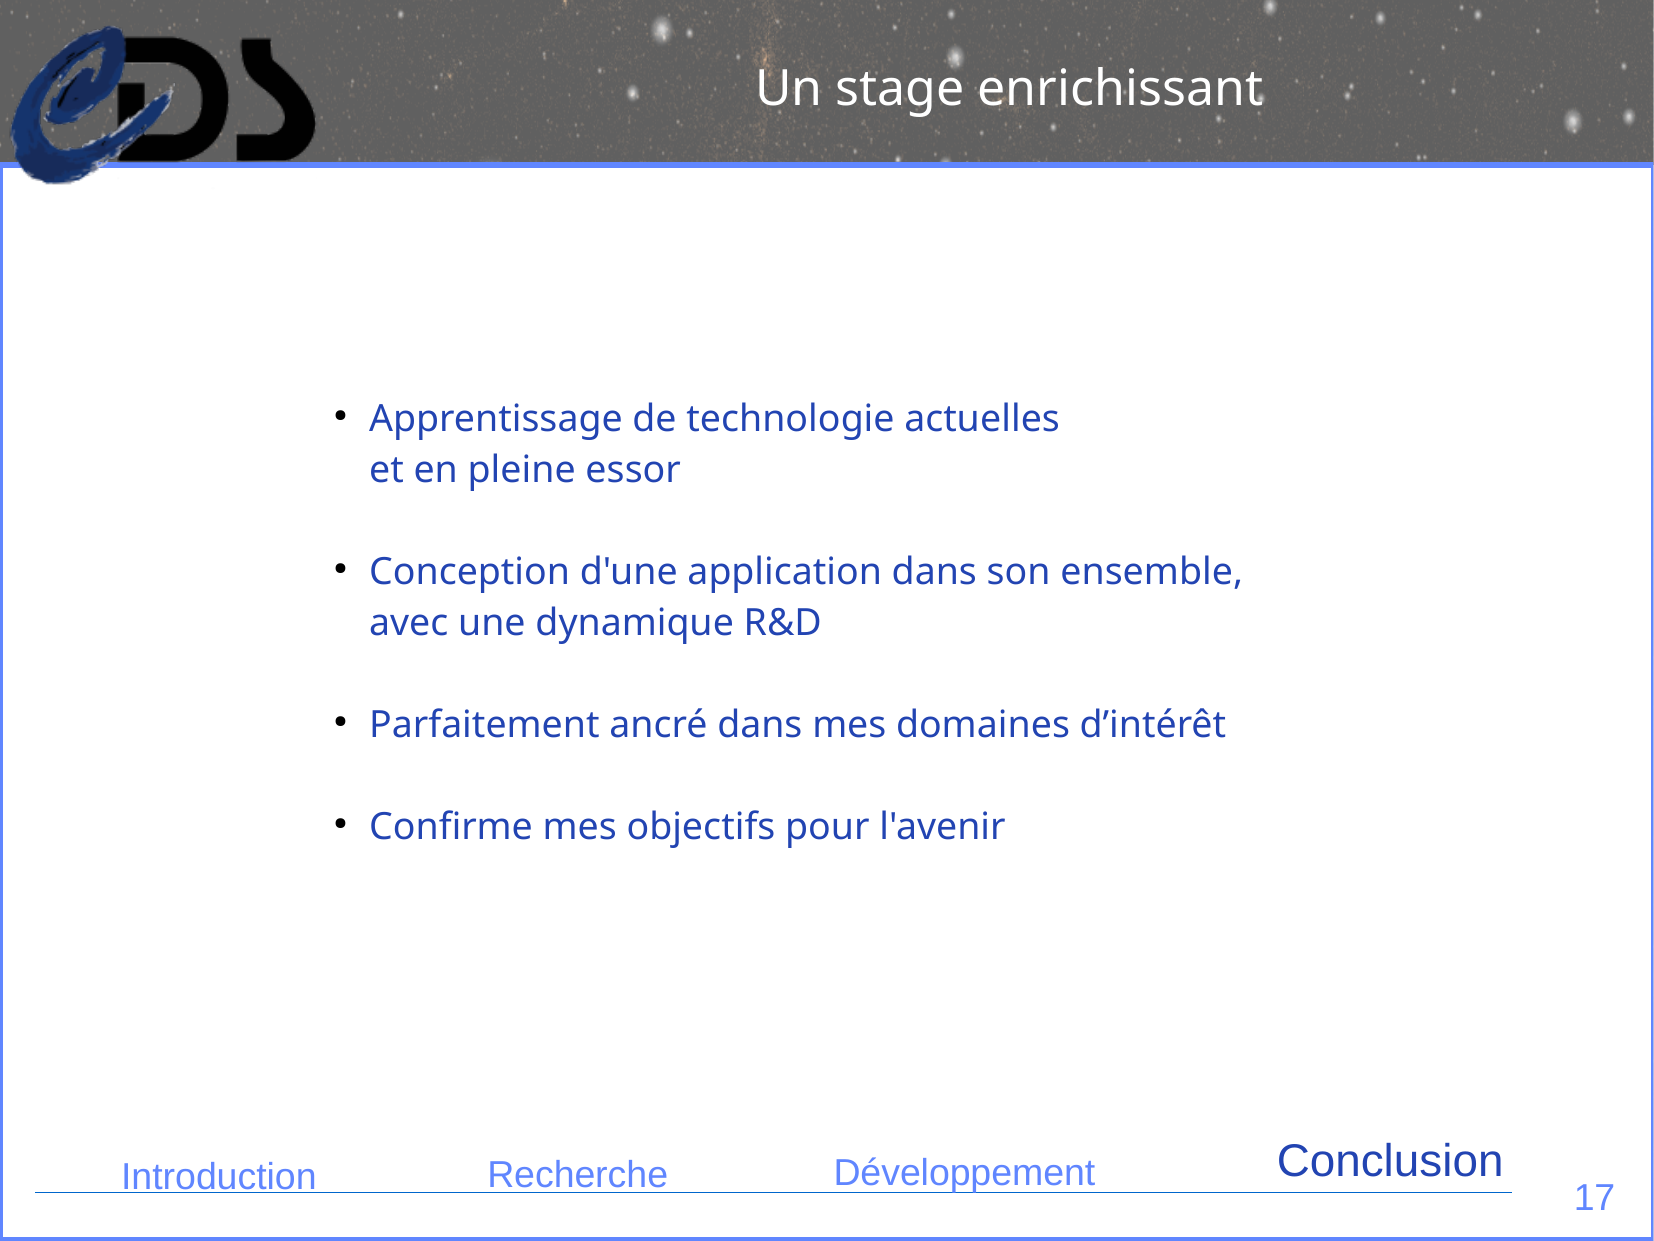

Un stage enrichissant
Apprentissage de technologie actuelles
et en pleine essor
Conception d'une application dans son ensemble,
avec une dynamique R&D
Parfaitement ancré dans mes domaines d’intérêt
Confirme mes objectifs pour l'avenir
Conclusion
Développement
Recherche
Introduction
17